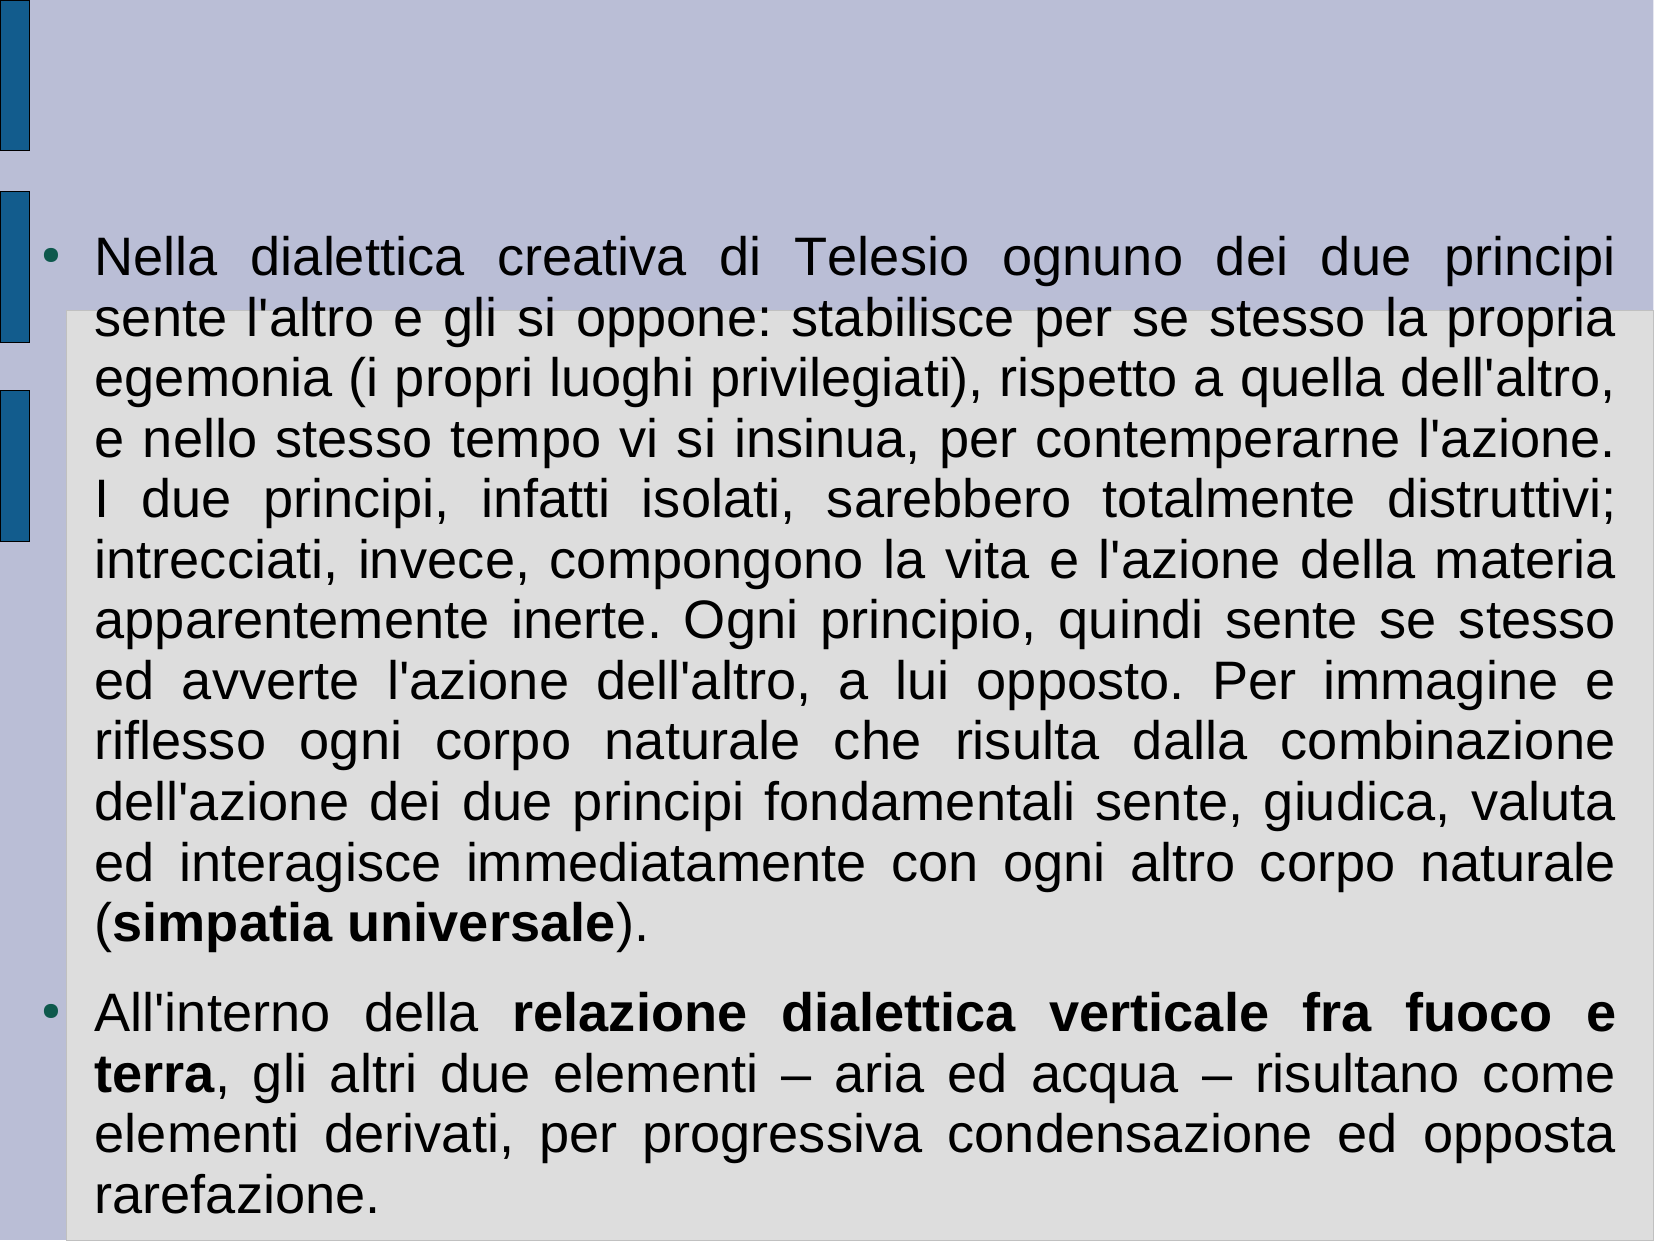

#
Nella dialettica creativa di Telesio ognuno dei due principi sente l'altro e gli si oppone: stabilisce per se stesso la propria egemonia (i propri luoghi privilegiati), rispetto a quella dell'altro, e nello stesso tempo vi si insinua, per contemperarne l'azione. I due principi, infatti isolati, sarebbero totalmente distruttivi; intrecciati, invece, compongono la vita e l'azione della materia apparentemente inerte. Ogni principio, quindi sente se stesso ed avverte l'azione dell'altro, a lui opposto. Per immagine e riflesso ogni corpo naturale che risulta dalla combinazione dell'azione dei due principi fondamentali sente, giudica, valuta ed interagisce immediatamente con ogni altro corpo naturale (simpatia universale).
All'interno della relazione dialettica verticale fra fuoco e terra, gli altri due elementi – aria ed acqua – risultano come elementi derivati, per progressiva condensazione ed opposta rarefazione.